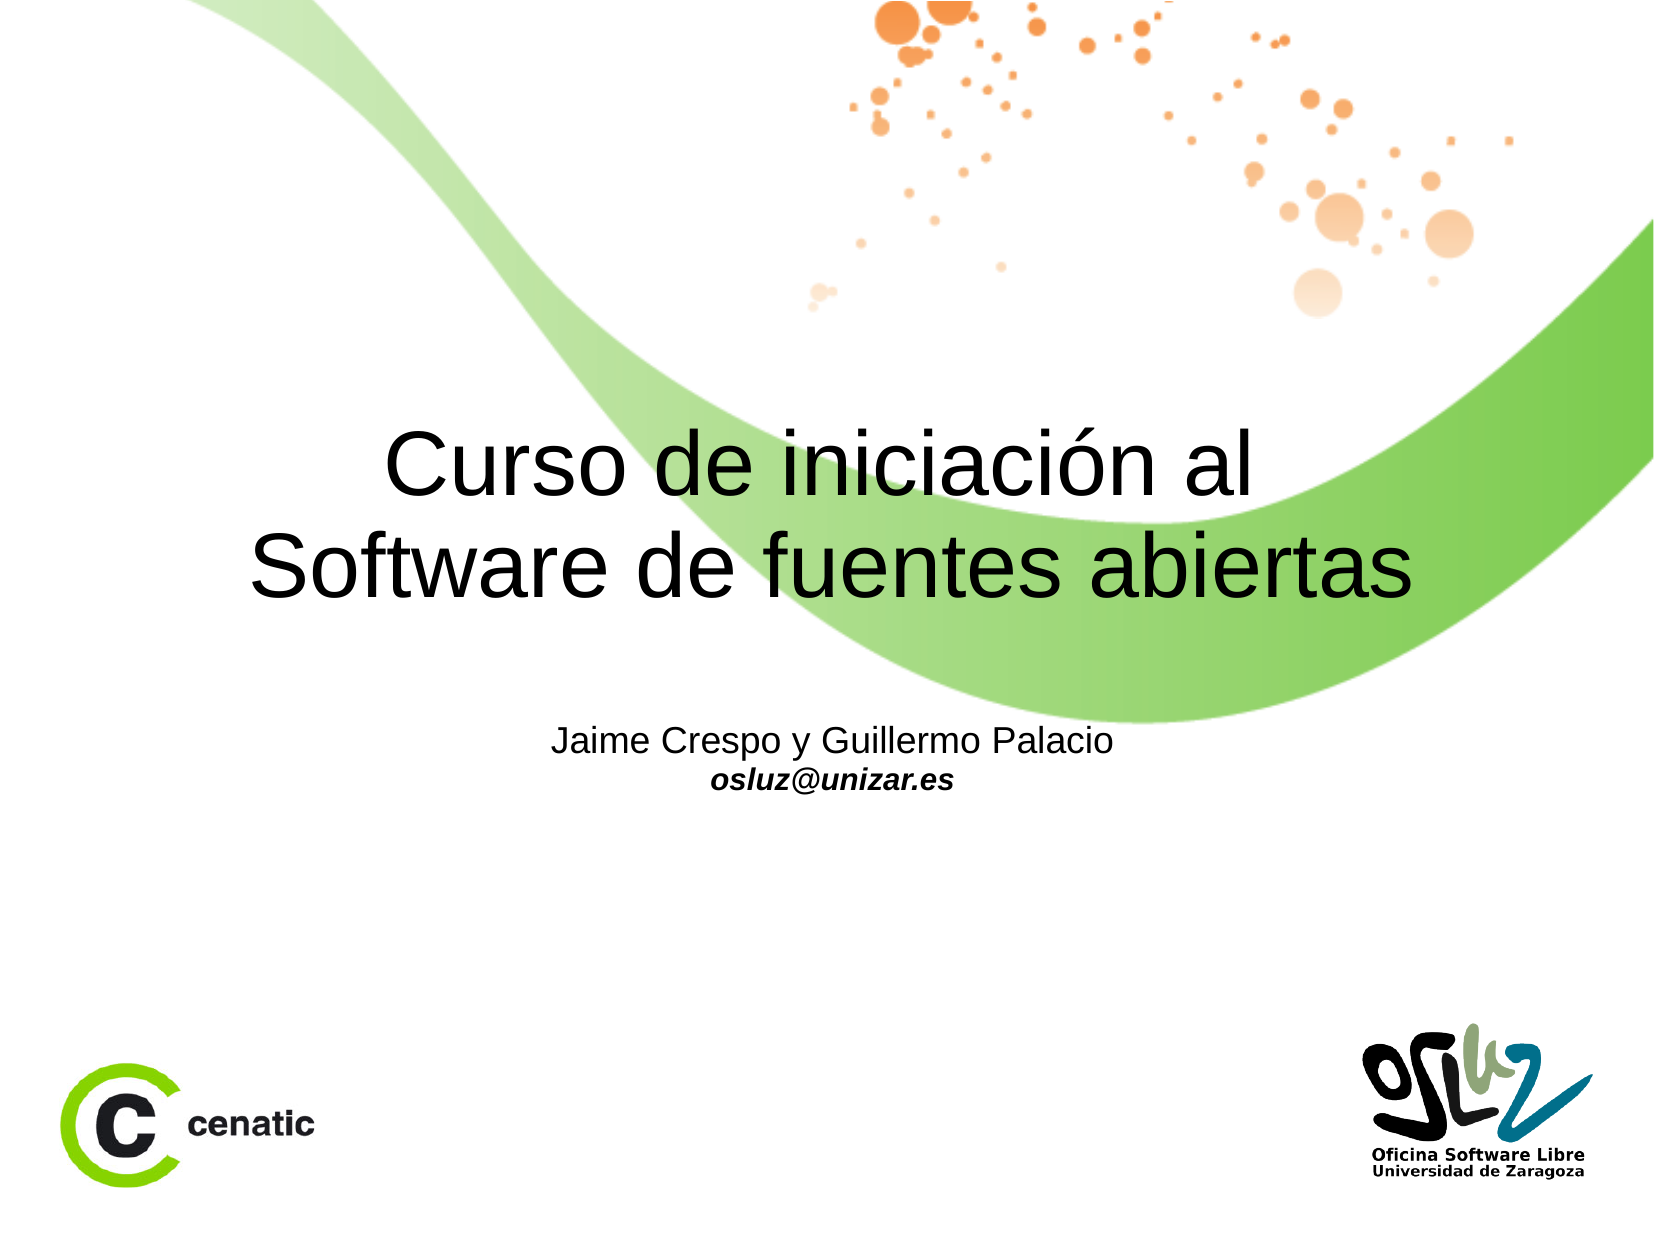

# Curso de iniciación al Software de fuentes abiertas Jaime Crespo y Guillermo Palacio osluz@unizar.es